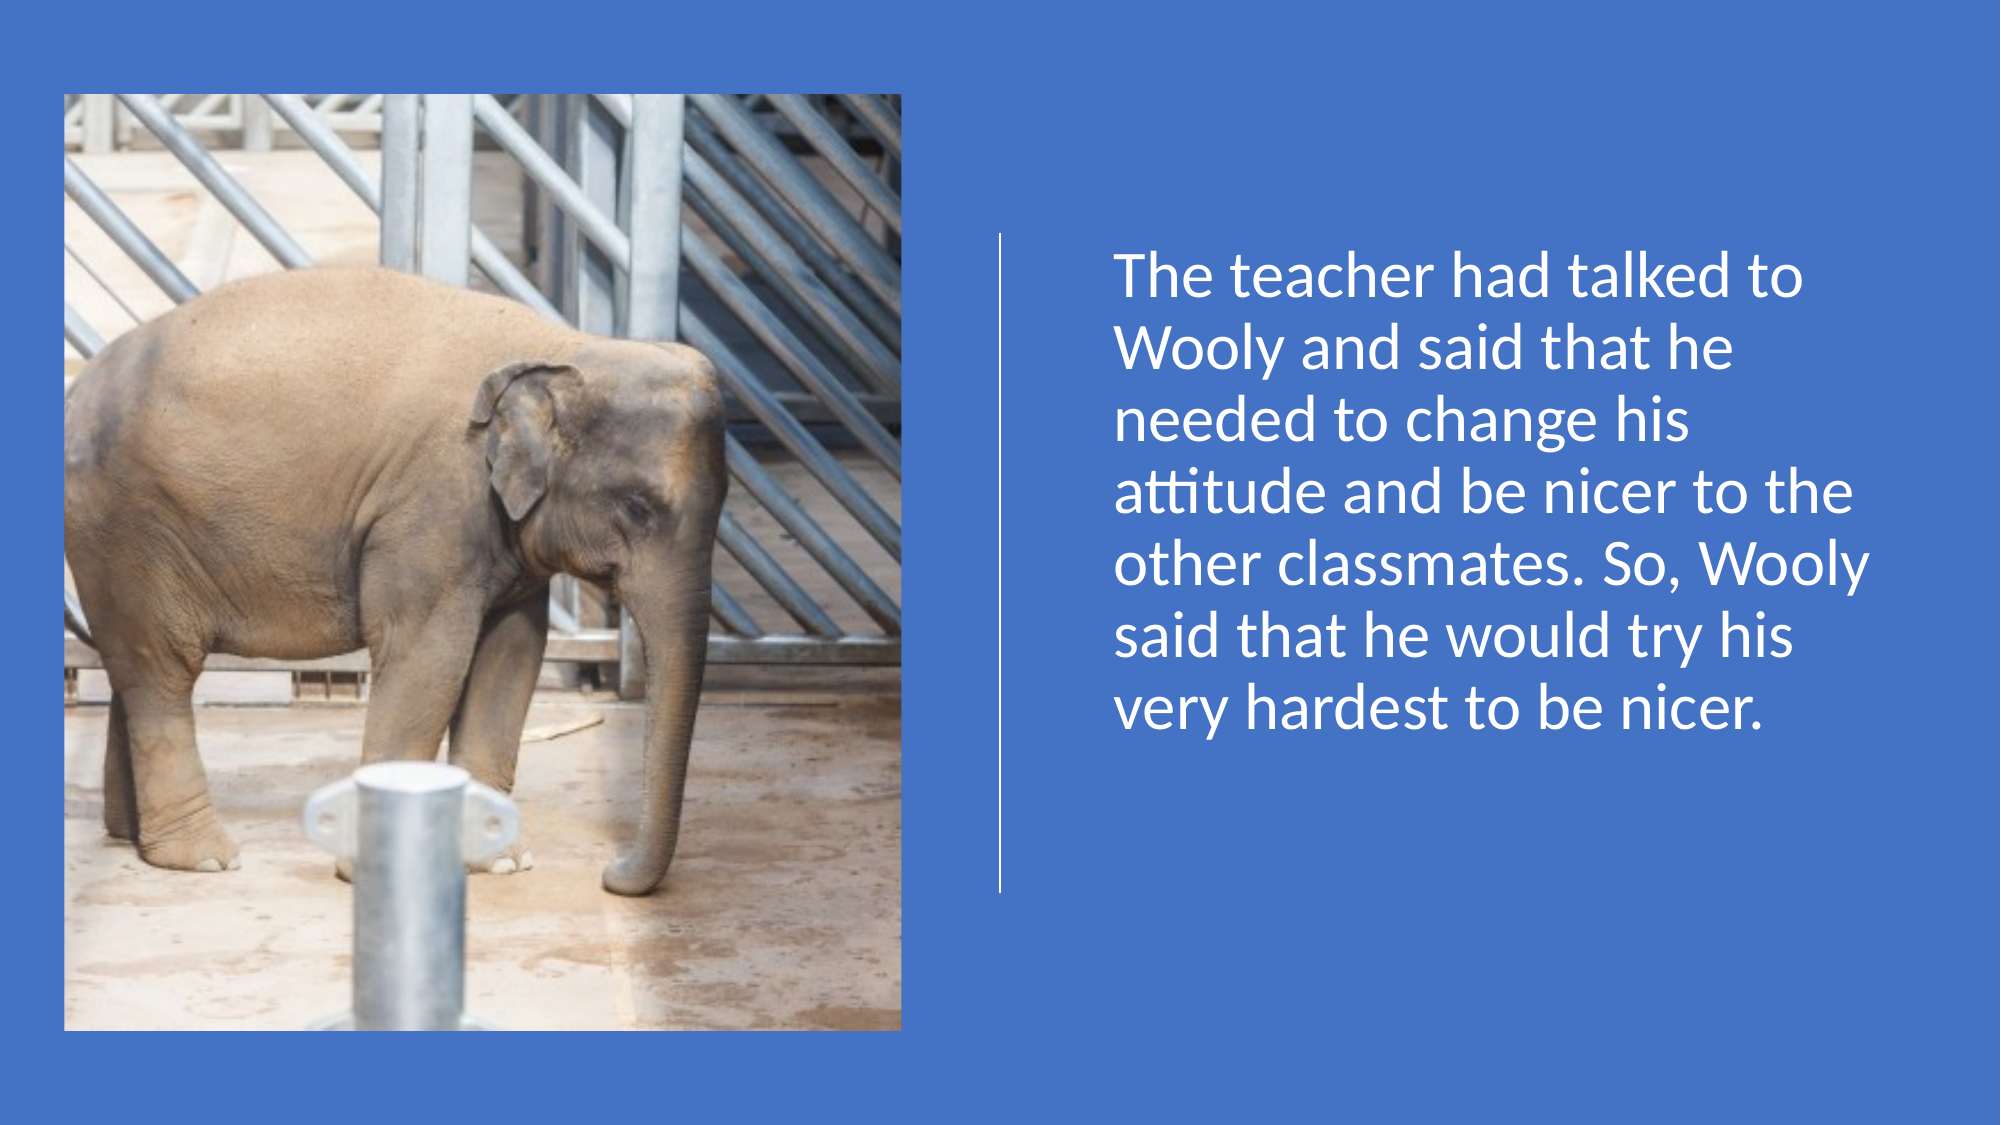

# The teacher had talked to Wooly and said that he needed to change his attitude and be nicer to the other classmates. So, Wooly said that he would try his very hardest to be nicer.